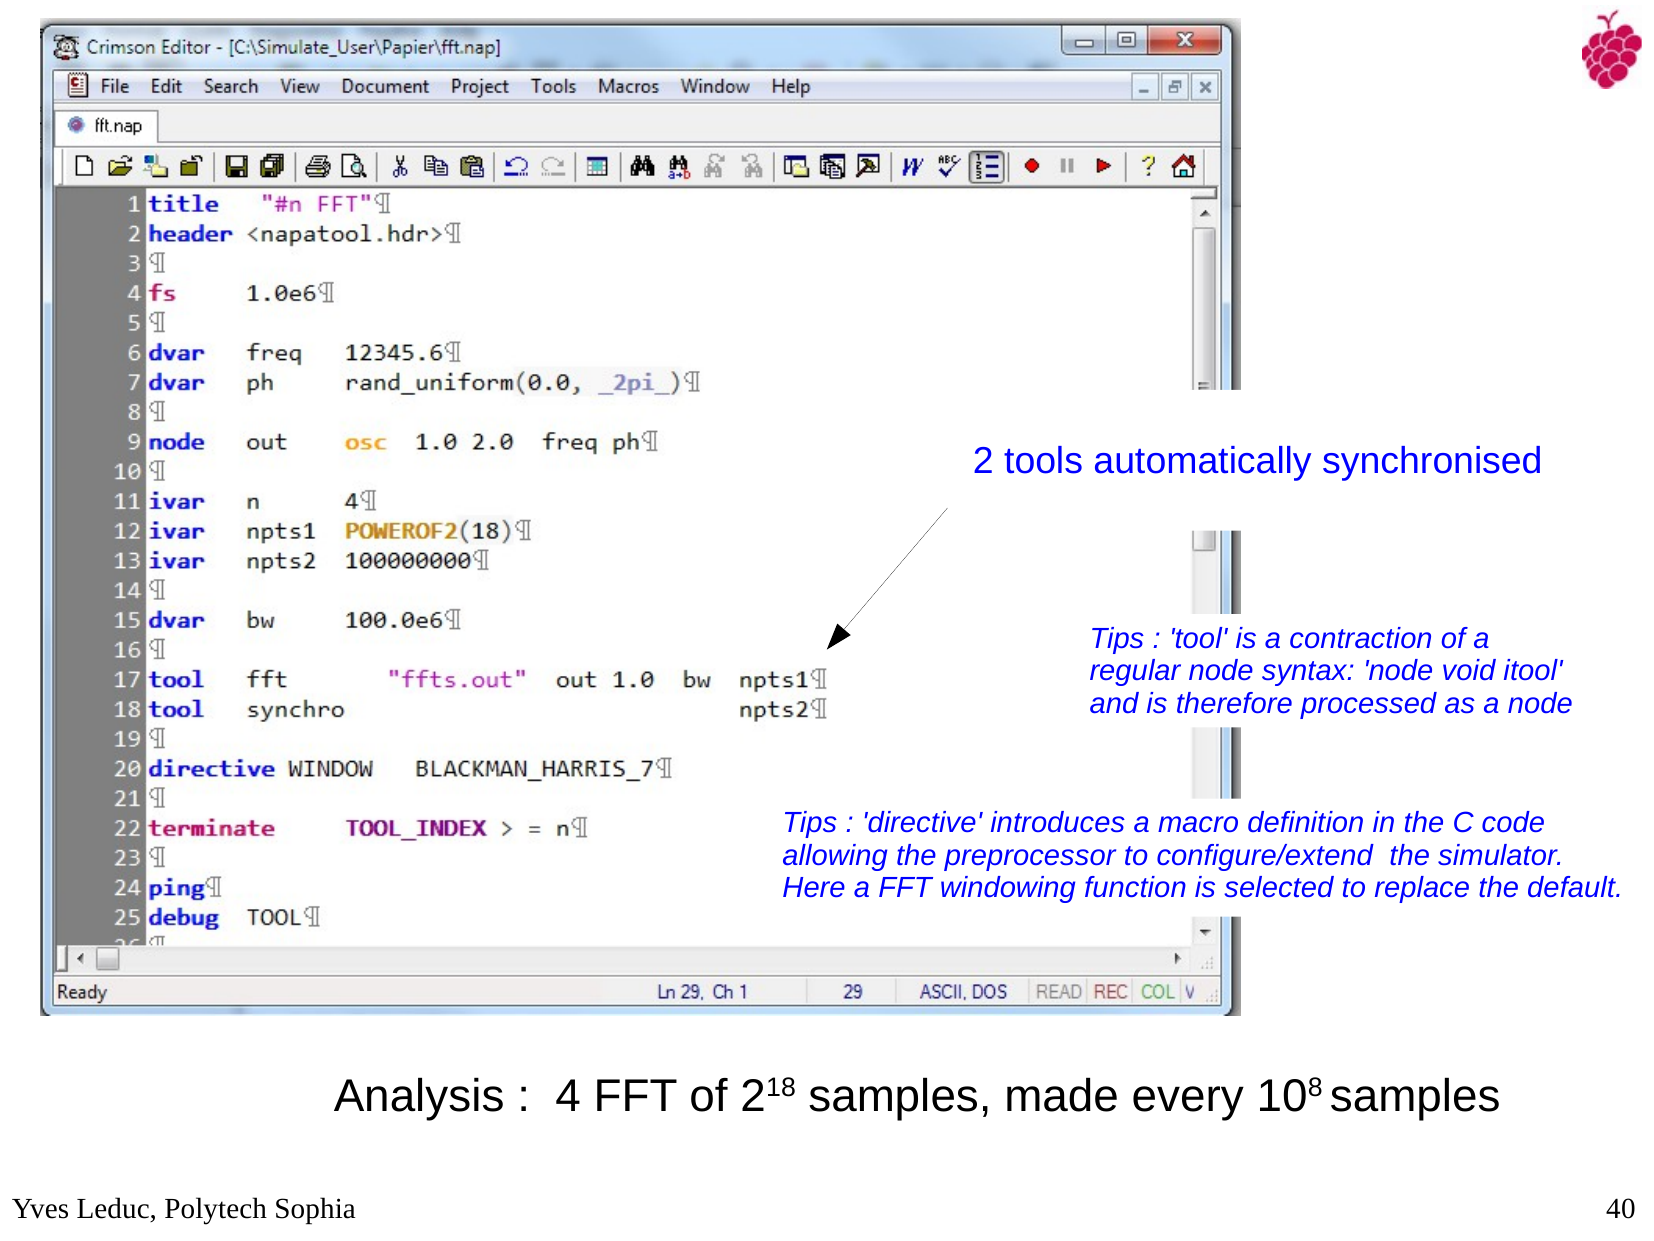

2 tools automatically synchronised
Tips : 'tool' is a contraction of a
regular node syntax: 'node void itool'
and is therefore processed as a node
Tips : 'directive' introduces a macro definition in the C code
allowing the preprocessor to configure/extend the simulator.
Here a FFT windowing function is selected to replace the default.
Analysis : 4 FFT of 218 samples, made every 108 samples
Yves Leduc, Polytech Sophia
40